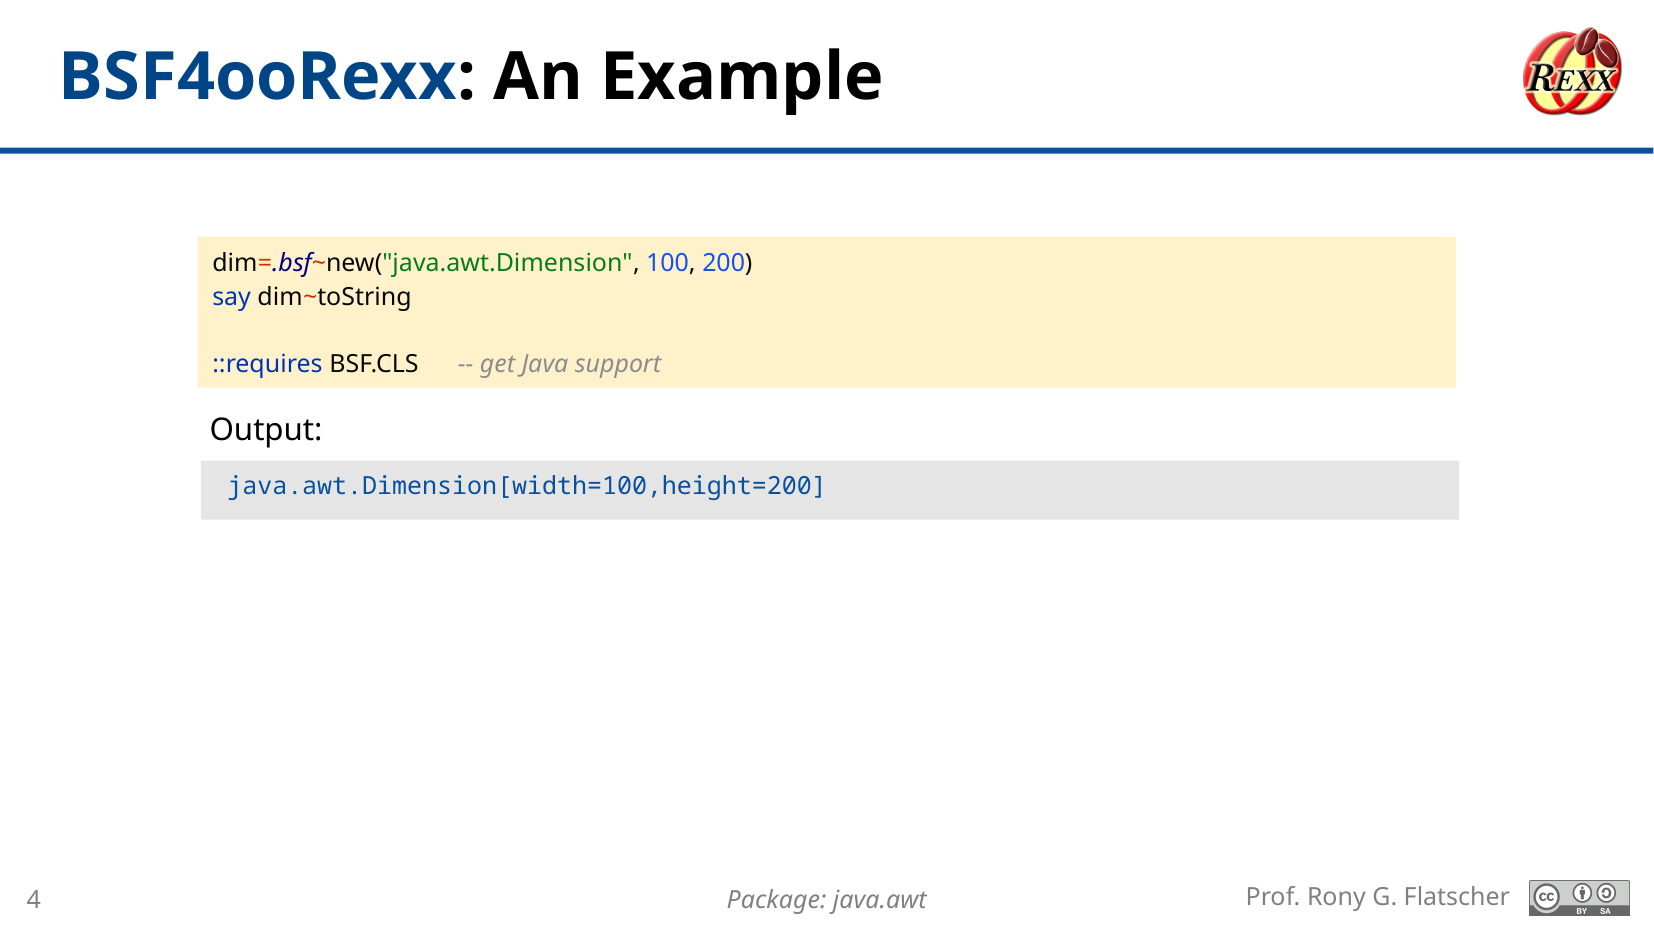

# BSF4ooRexx: An Example
dim=.bsf~new("java.awt.Dimension", 100, 200)
say dim~toString
::requires BSF.CLS -- get Java support
Output:
java.awt.Dimension[width=100,height=200]
Package: java.awt